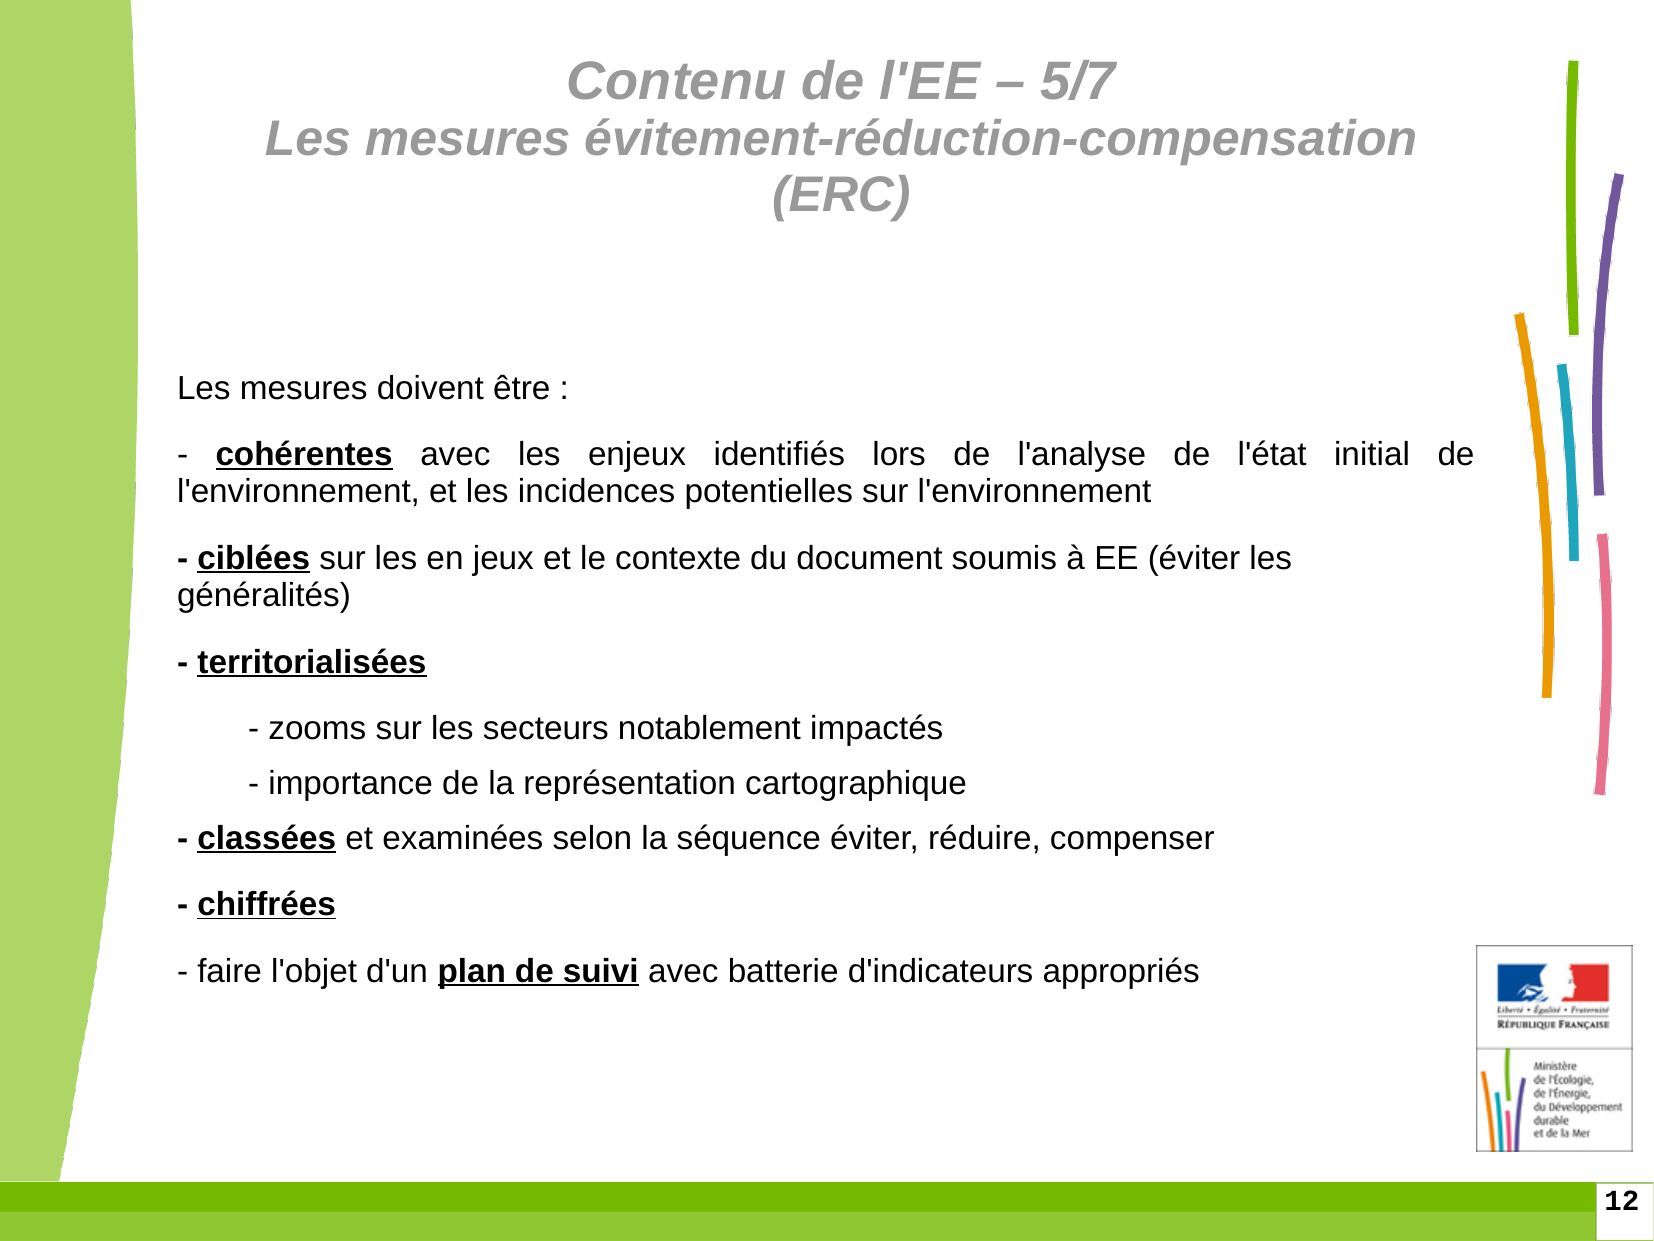

# Contenu de l'EE – 5/7 Les mesures évitement-réduction-compensation (ERC)
Les mesures doivent être :
- cohérentes avec les enjeux identifiés lors de l'analyse de l'état initial de l'environnement, et les incidences potentielles sur l'environnement
- ciblées sur les en jeux et le contexte du document soumis à EE (éviter les généralités)
- territorialisées
- zooms sur les secteurs notablement impactés
- importance de la représentation cartographique
- classées et examinées selon la séquence éviter, réduire, compenser
- chiffrées
- faire l'objet d'un plan de suivi avec batterie d'indicateurs appropriés
12